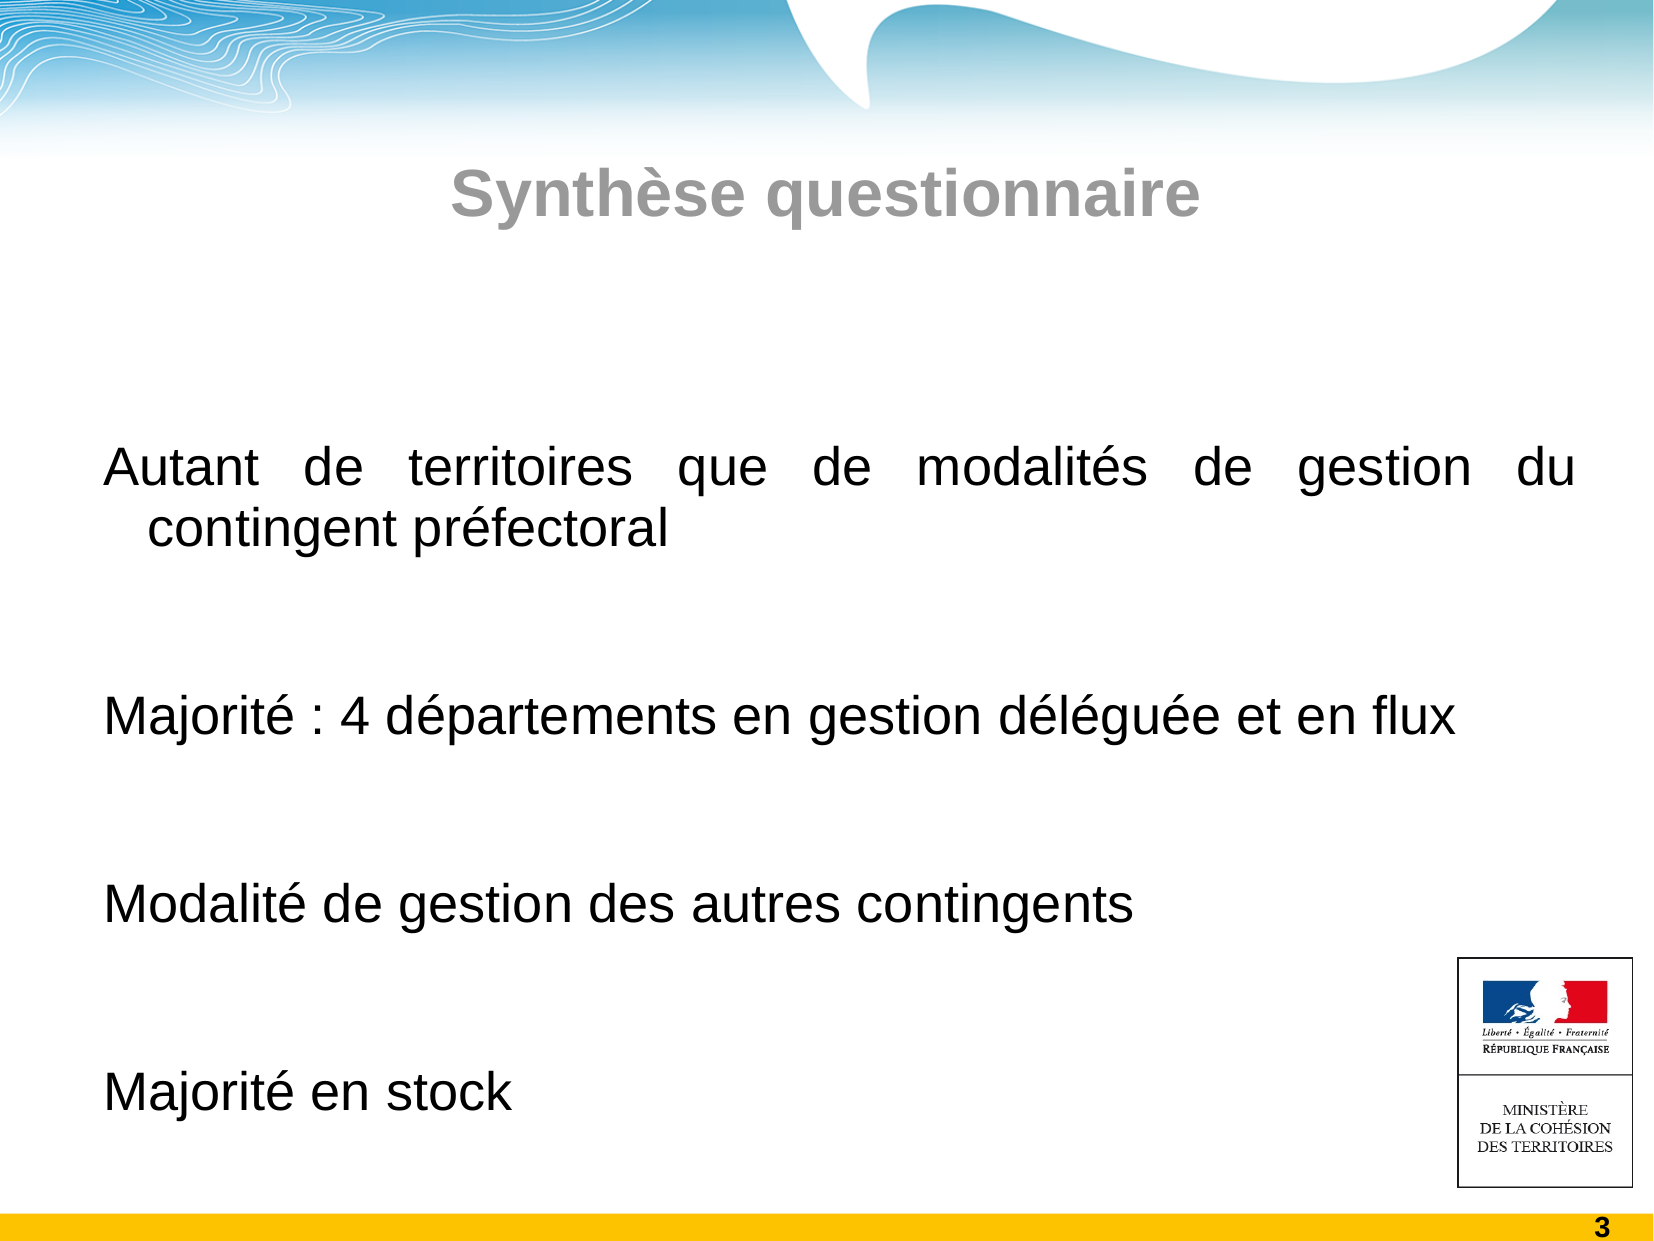

Synthèse questionnaire
Autant de territoires que de modalités de gestion du contingent préfectoral
Majorité : 4 départements en gestion déléguée et en flux
Modalité de gestion des autres contingents
Majorité en stock